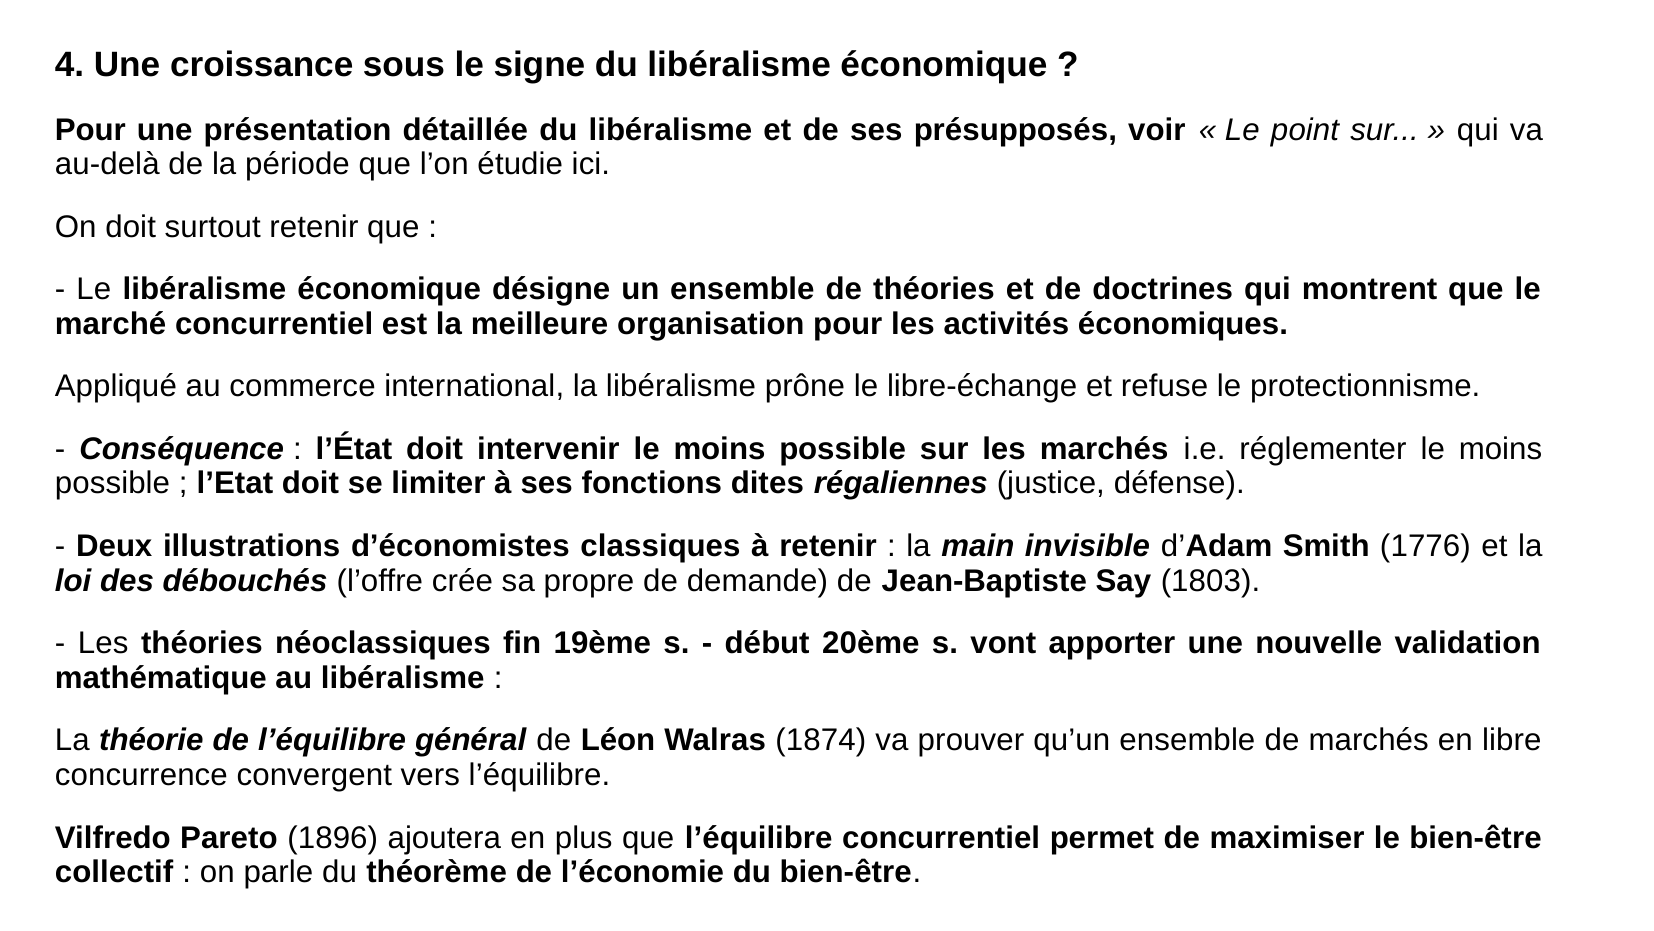

# 4. Une croissance sous le signe du libéralisme économique ?
Pour une présentation détaillée du libéralisme et de ses présupposés, voir « Le point sur... » qui va au-delà de la période que l’on étudie ici.
On doit surtout retenir que :
- Le libéralisme économique désigne un ensemble de théories et de doctrines qui montrent que le marché concurrentiel est la meilleure organisation pour les activités économiques.
Appliqué au commerce international, la libéralisme prône le libre-échange et refuse le protectionnisme.
- Conséquence : l’État doit intervenir le moins possible sur les marchés i.e. réglementer le moins possible ; l’Etat doit se limiter à ses fonctions dites régaliennes (justice, défense).
- Deux illustrations d’économistes classiques à retenir : la main invisible d’Adam Smith (1776) et la loi des débouchés (l’offre crée sa propre de demande) de Jean-Baptiste Say (1803).
- Les théories néoclassiques fin 19ème s. - début 20ème s. vont apporter une nouvelle validation mathématique au libéralisme :
La théorie de l’équilibre général de Léon Walras (1874) va prouver qu’un ensemble de marchés en libre concurrence convergent vers l’équilibre.
Vilfredo Pareto (1896) ajoutera en plus que l’équilibre concurrentiel permet de maximiser le bien-être collectif : on parle du théorème de l’économie du bien-être.